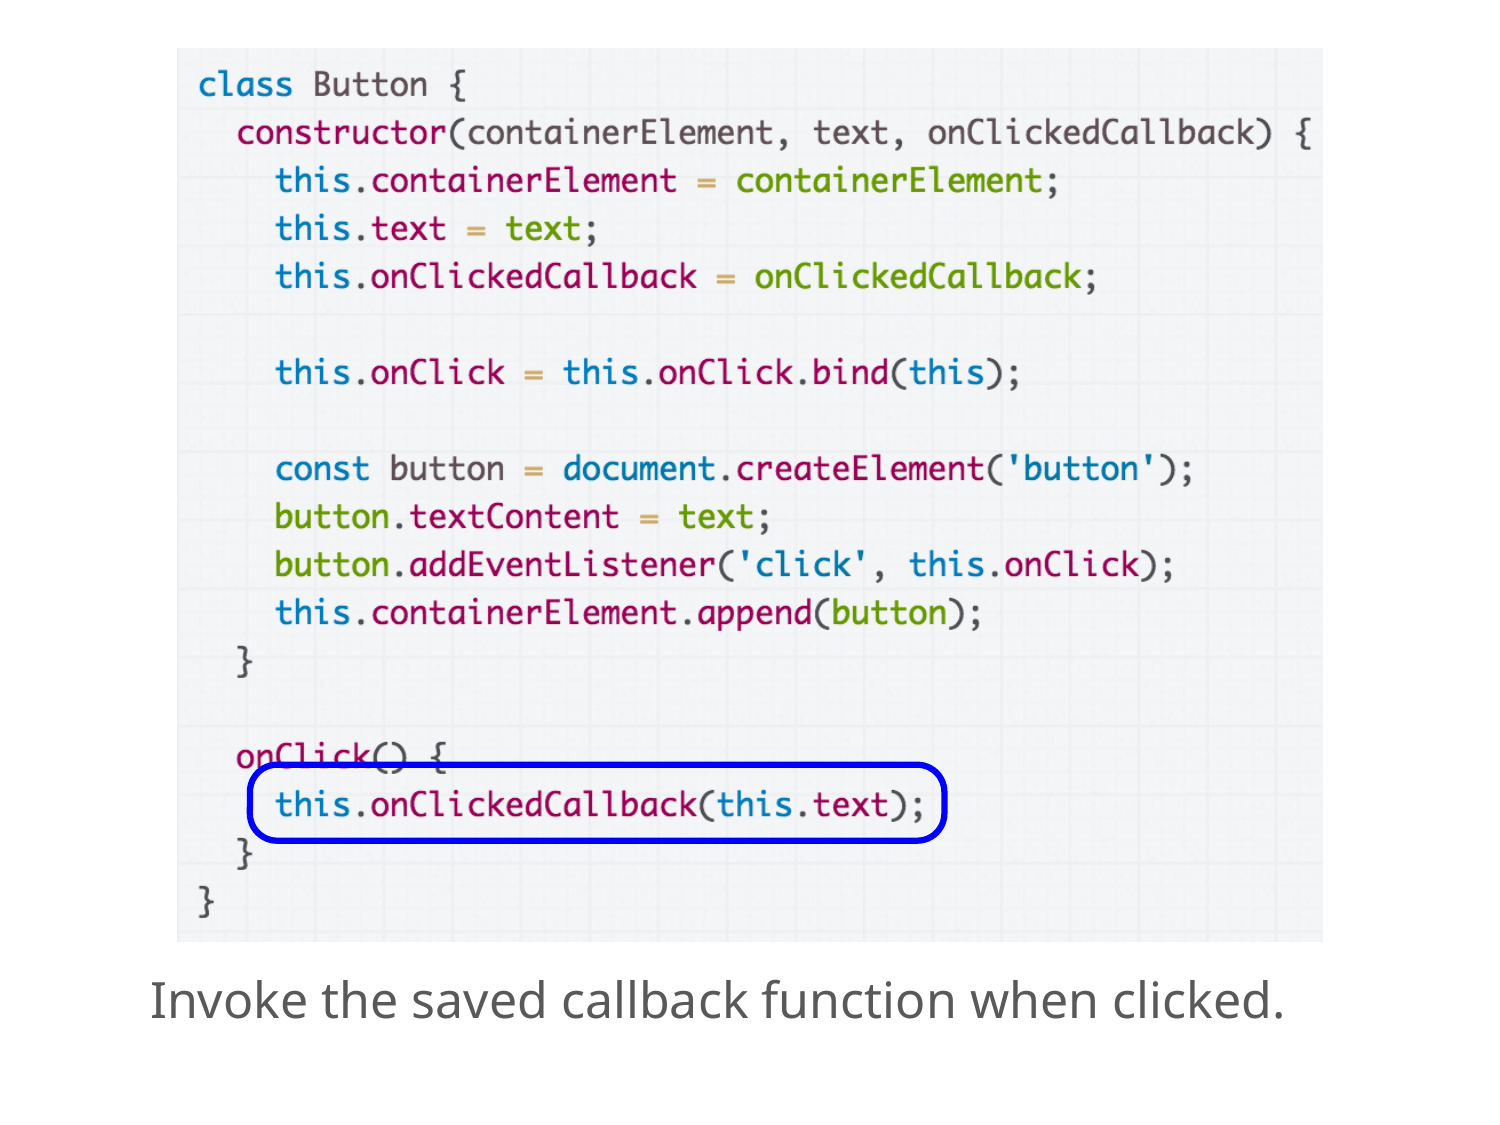

# Invoke the saved callback function when clicked.